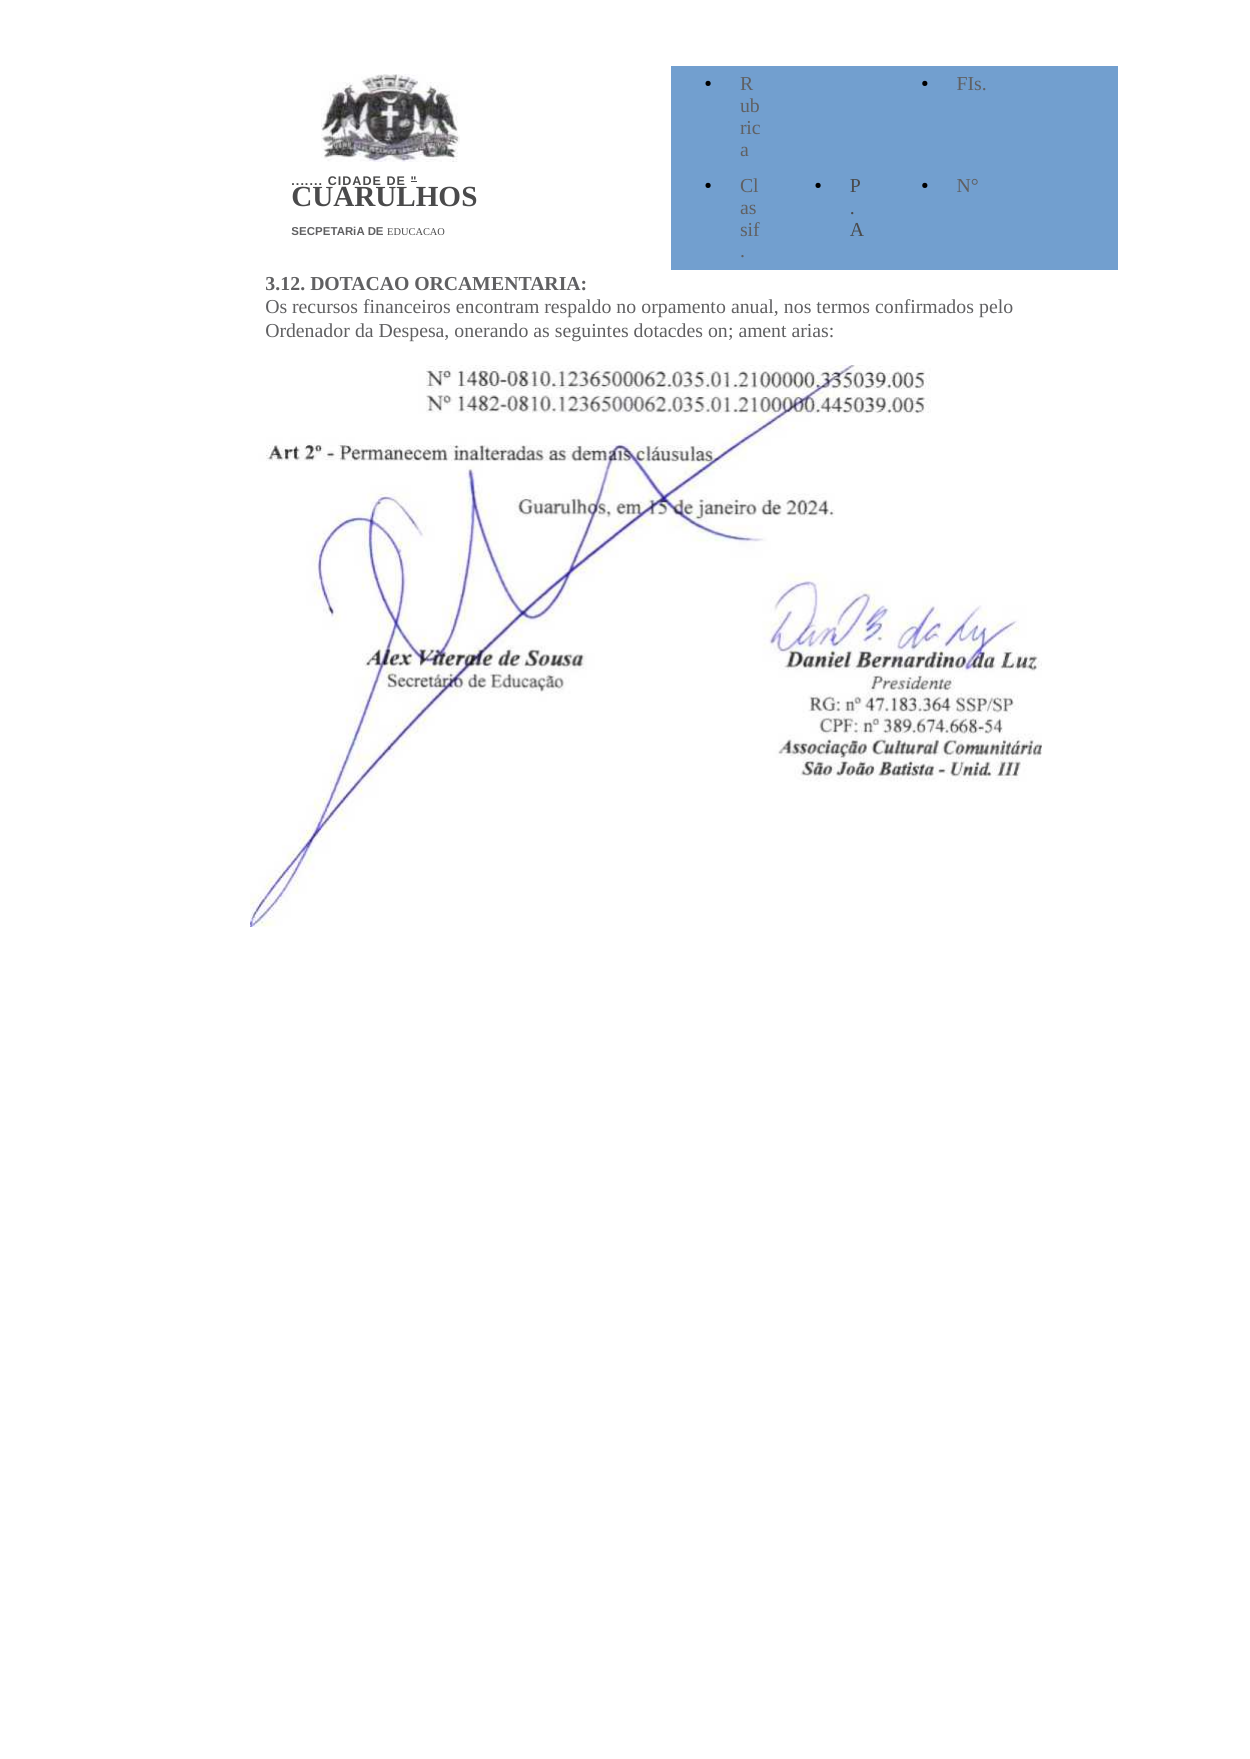

| Rubrica | | FIs. |
| --- | --- | --- |
| Classif. | P.A | N° |
....... CIDADE DE "
CUARULHOS
SECPETARiA DE EDUCACAO
3.12. DOTACAO ORCAMENTARIA:
Os recursos financeiros encontram respaldo no orpamento anual, nos termos confirmados pelo Ordenador da Despesa, onerando as seguintes dotacdes on; ament arias: